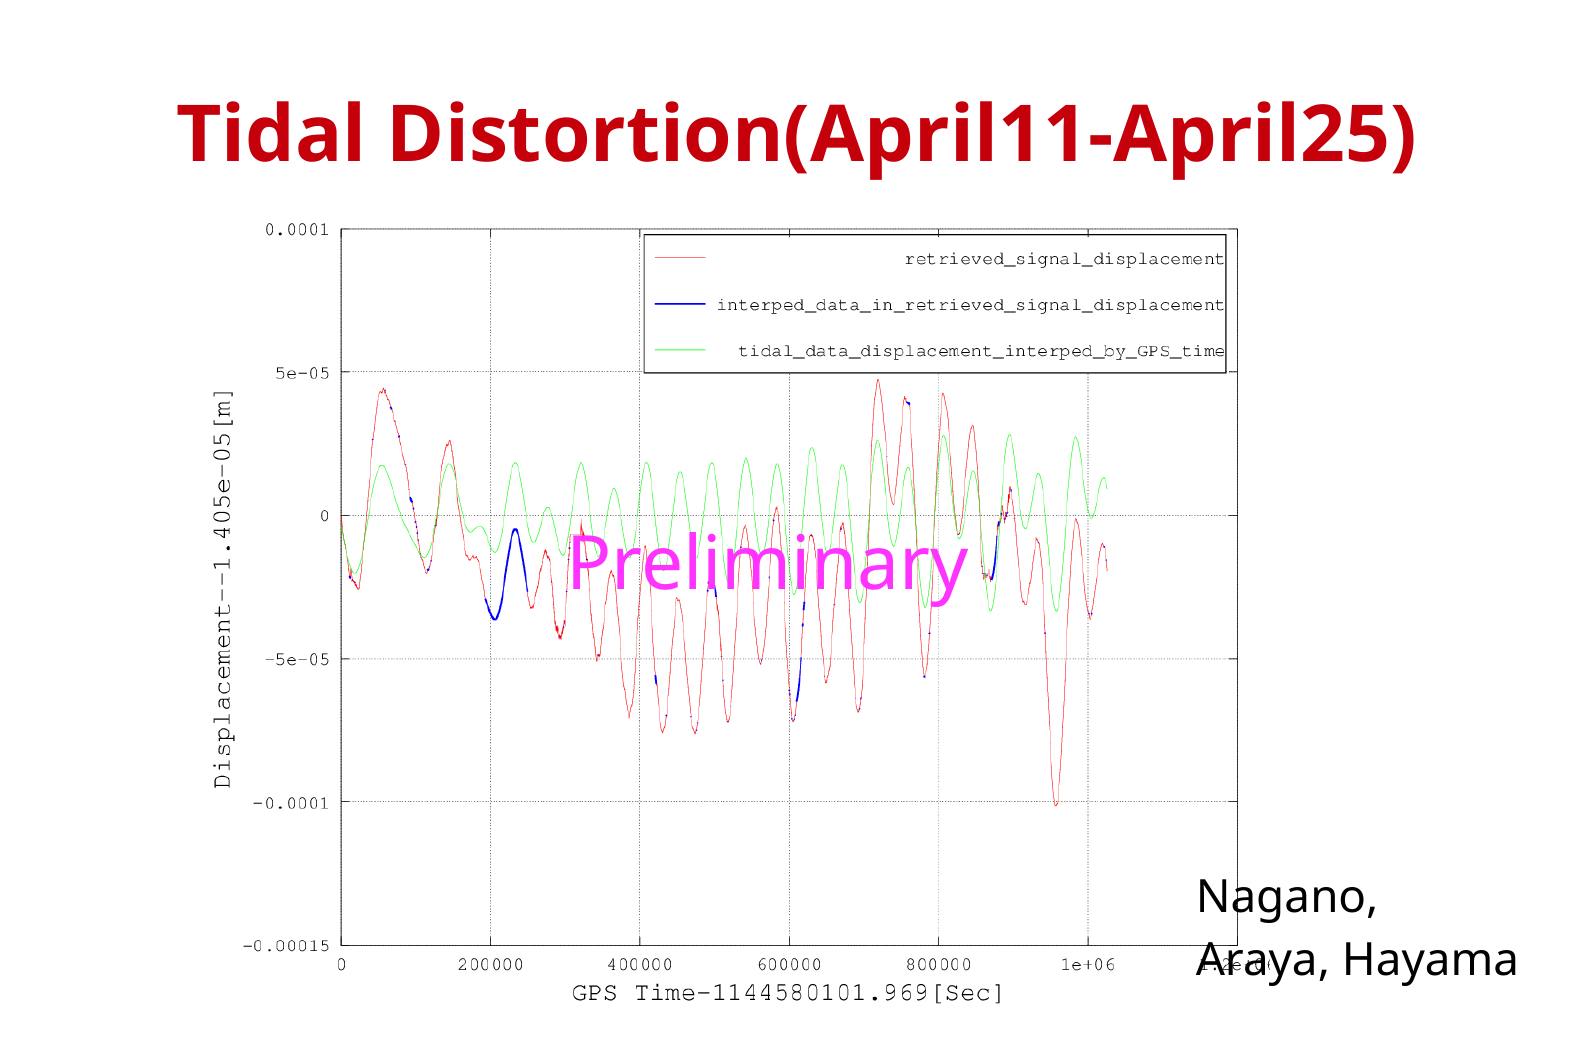

# Tidal Distortion(April11-April25)
Preliminary
Nagano, Araya, Hayama